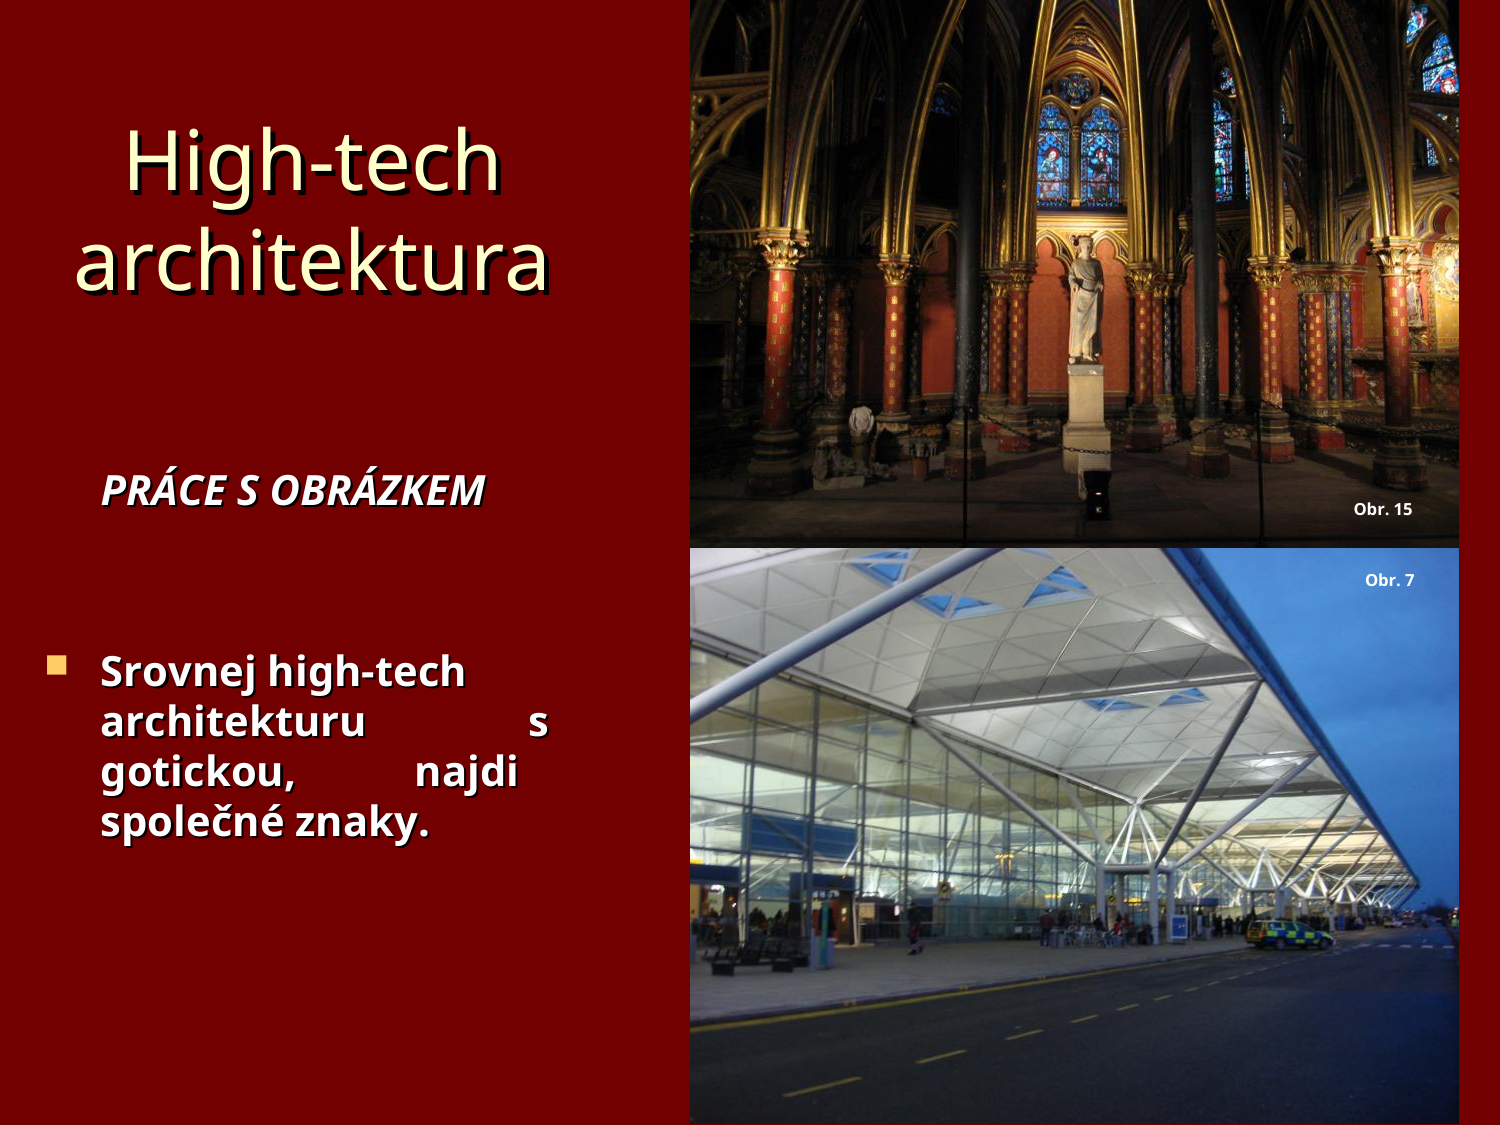

# High-tech architektura
	PRÁCE S OBRÁZKEM
Srovnej high-tech architekturu s gotickou, najdi společné znaky.
Obr. 15
Obr. 7